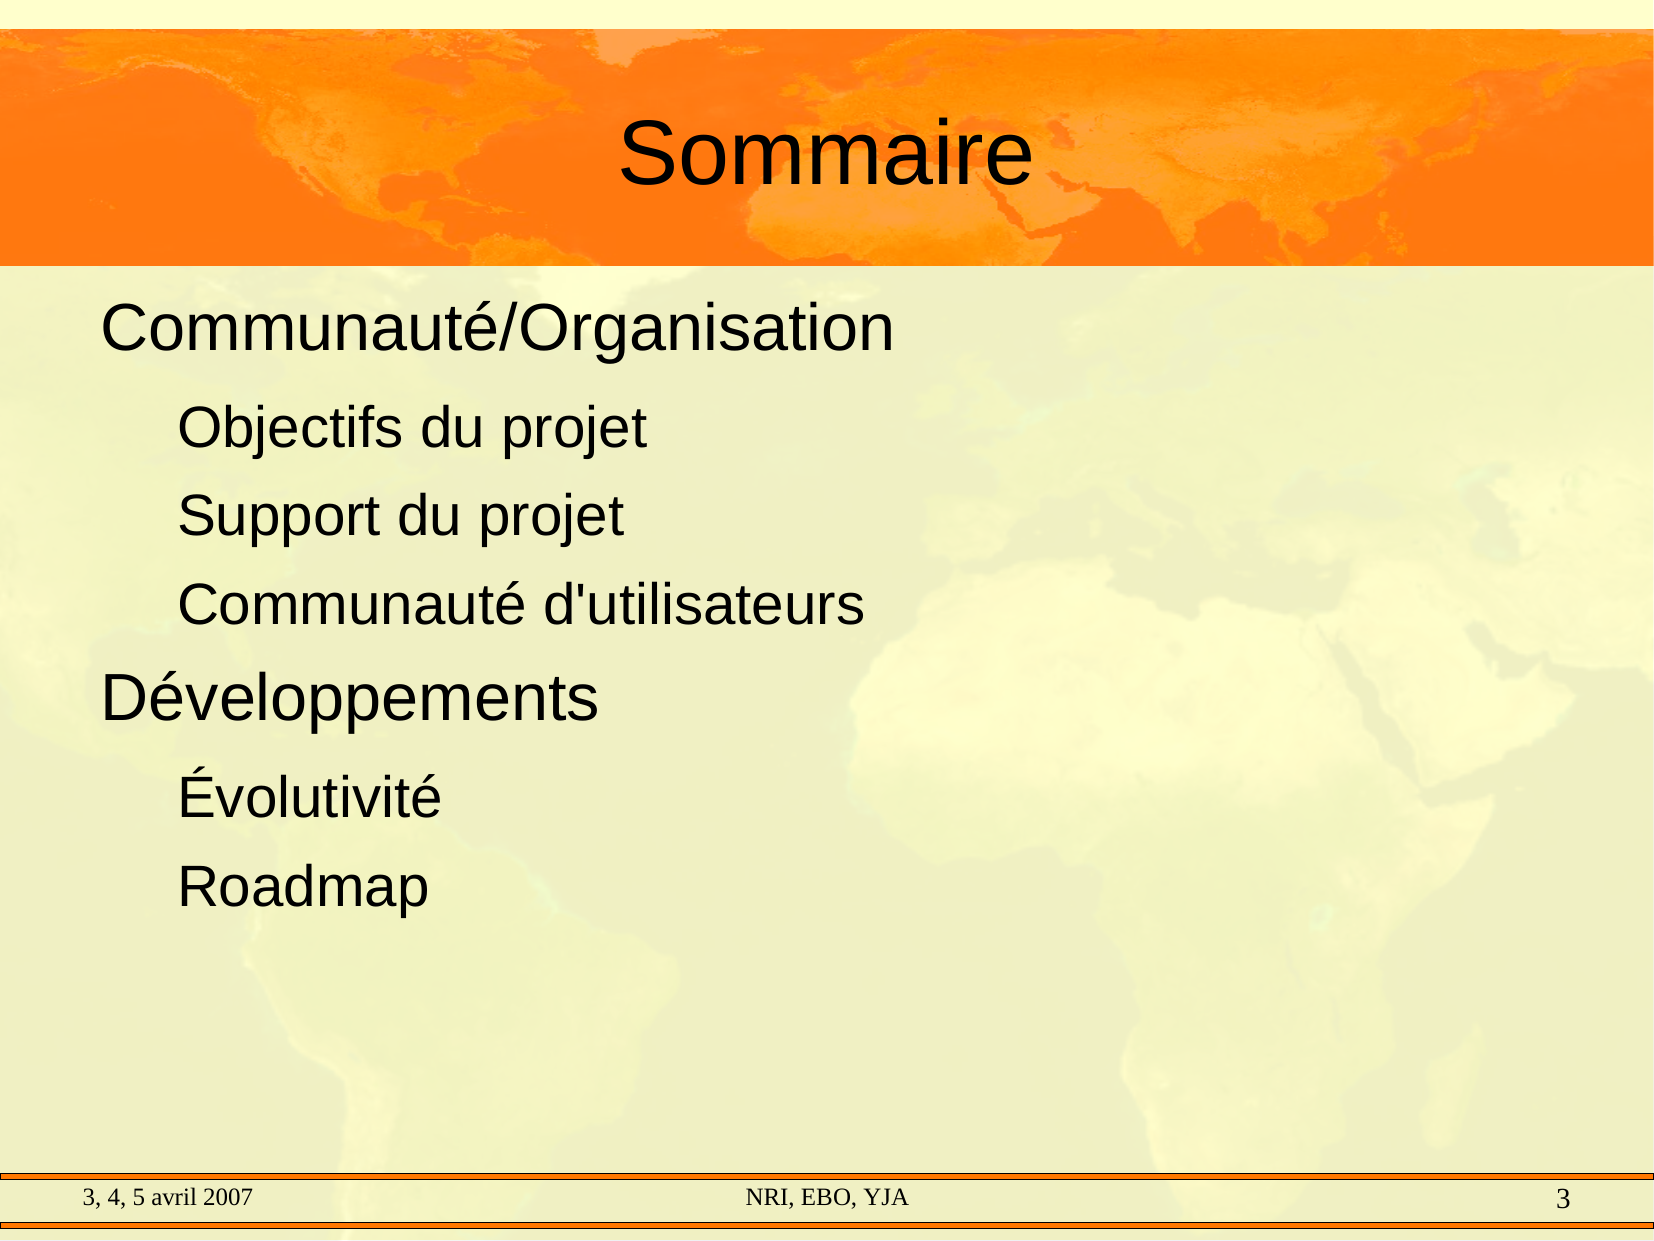

# Sommaire
Communauté/Organisation
Objectifs du projet
Support du projet
Communauté d'utilisateurs
Développements
Évolutivité
Roadmap
3, 4, 5 avril 2007
NRI, EBO, YJA
3